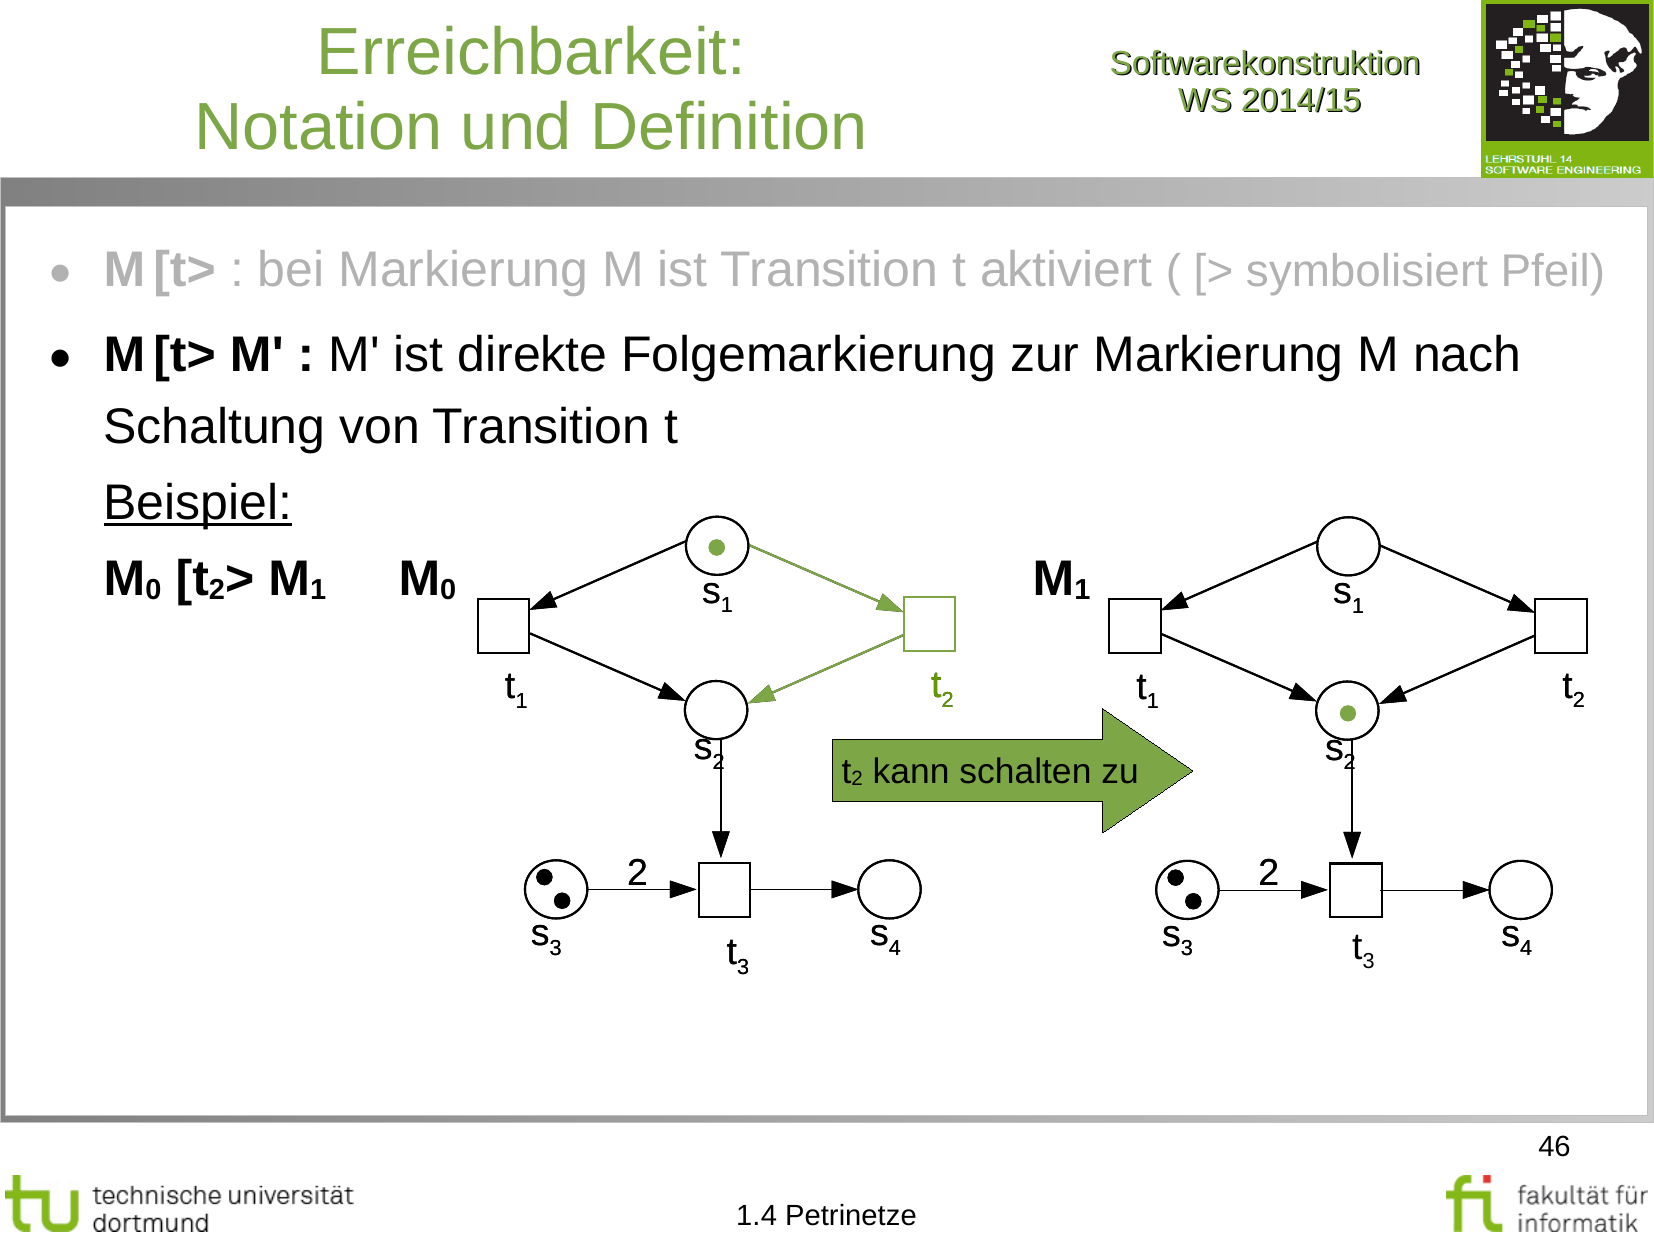

# Erreichbarkeit: Notation und Definition
M [t> : bei Markierung M ist Transition t aktiviert ( [> symbolisiert Pfeil)
M [t> M' : M' ist direkte Folgemarkierung zur Markierung M nach Schaltung von Transition t
Beispiel:
M0 [t2> M1 M0	 M1
s1
s1
s1
s1
t2
t2
t2
t2
t1
t1
t1
t1
t2 kann schalten zu
s2
s2
s2
s2
2
2
2
2
s3
s3
s4
s4
s3
s3
s4
s4
t3
t3
t3
46
1.4 Petrinetze